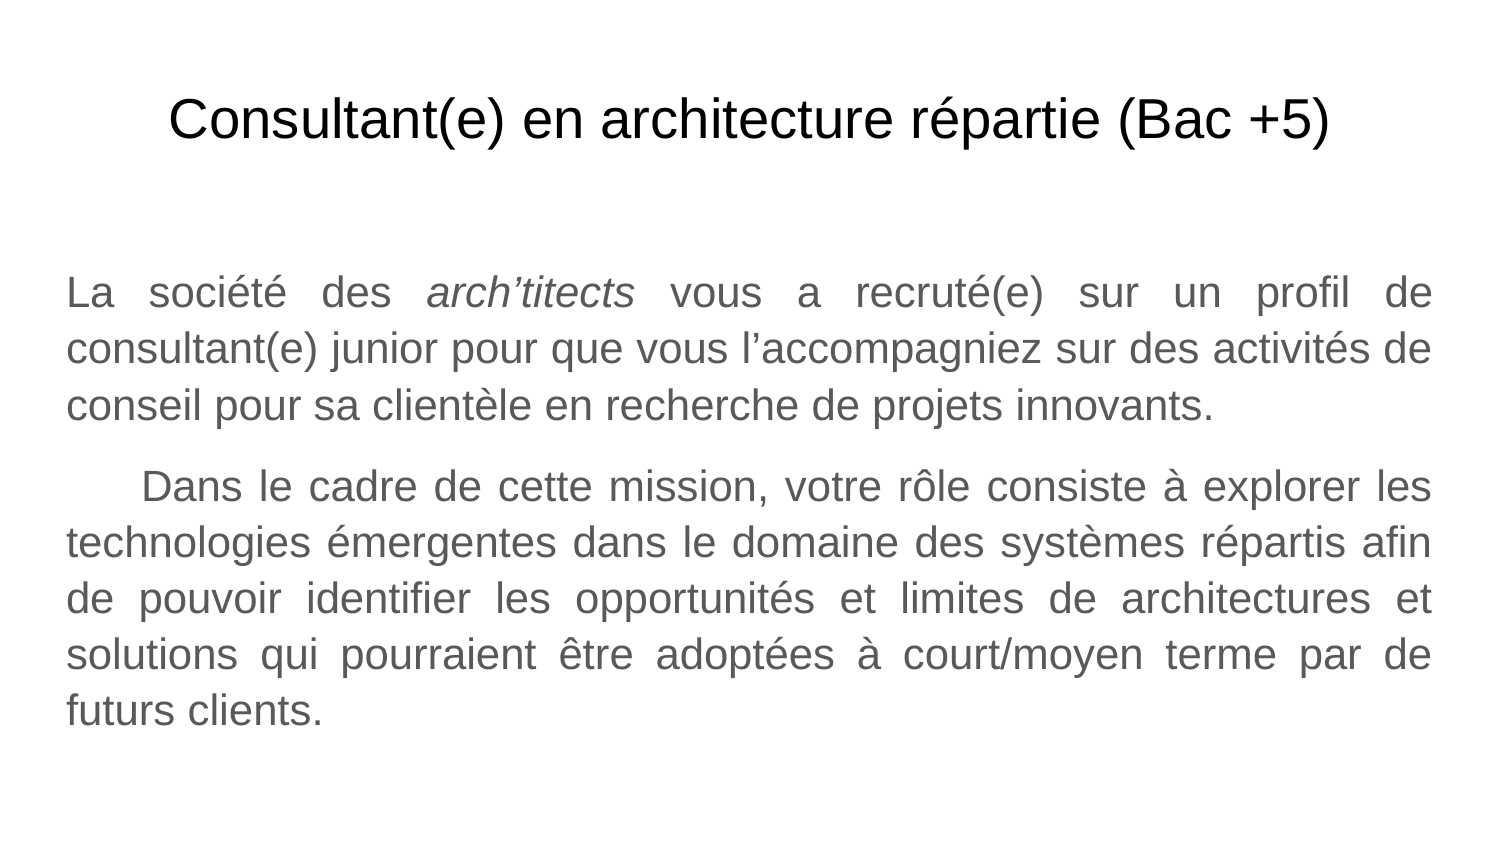

# Consultant(e) en architecture répartie (Bac +5)
La société des arch’titects vous a recruté(e) sur un profil de consultant(e) junior pour que vous l’accompagniez sur des activités de conseil pour sa clientèle en recherche de projets innovants.
Dans le cadre de cette mission, votre rôle consiste à explorer les technologies émergentes dans le domaine des systèmes répartis afin de pouvoir identifier les opportunités et limites de architectures et solutions qui pourraient être adoptées à court/moyen terme par de futurs clients.